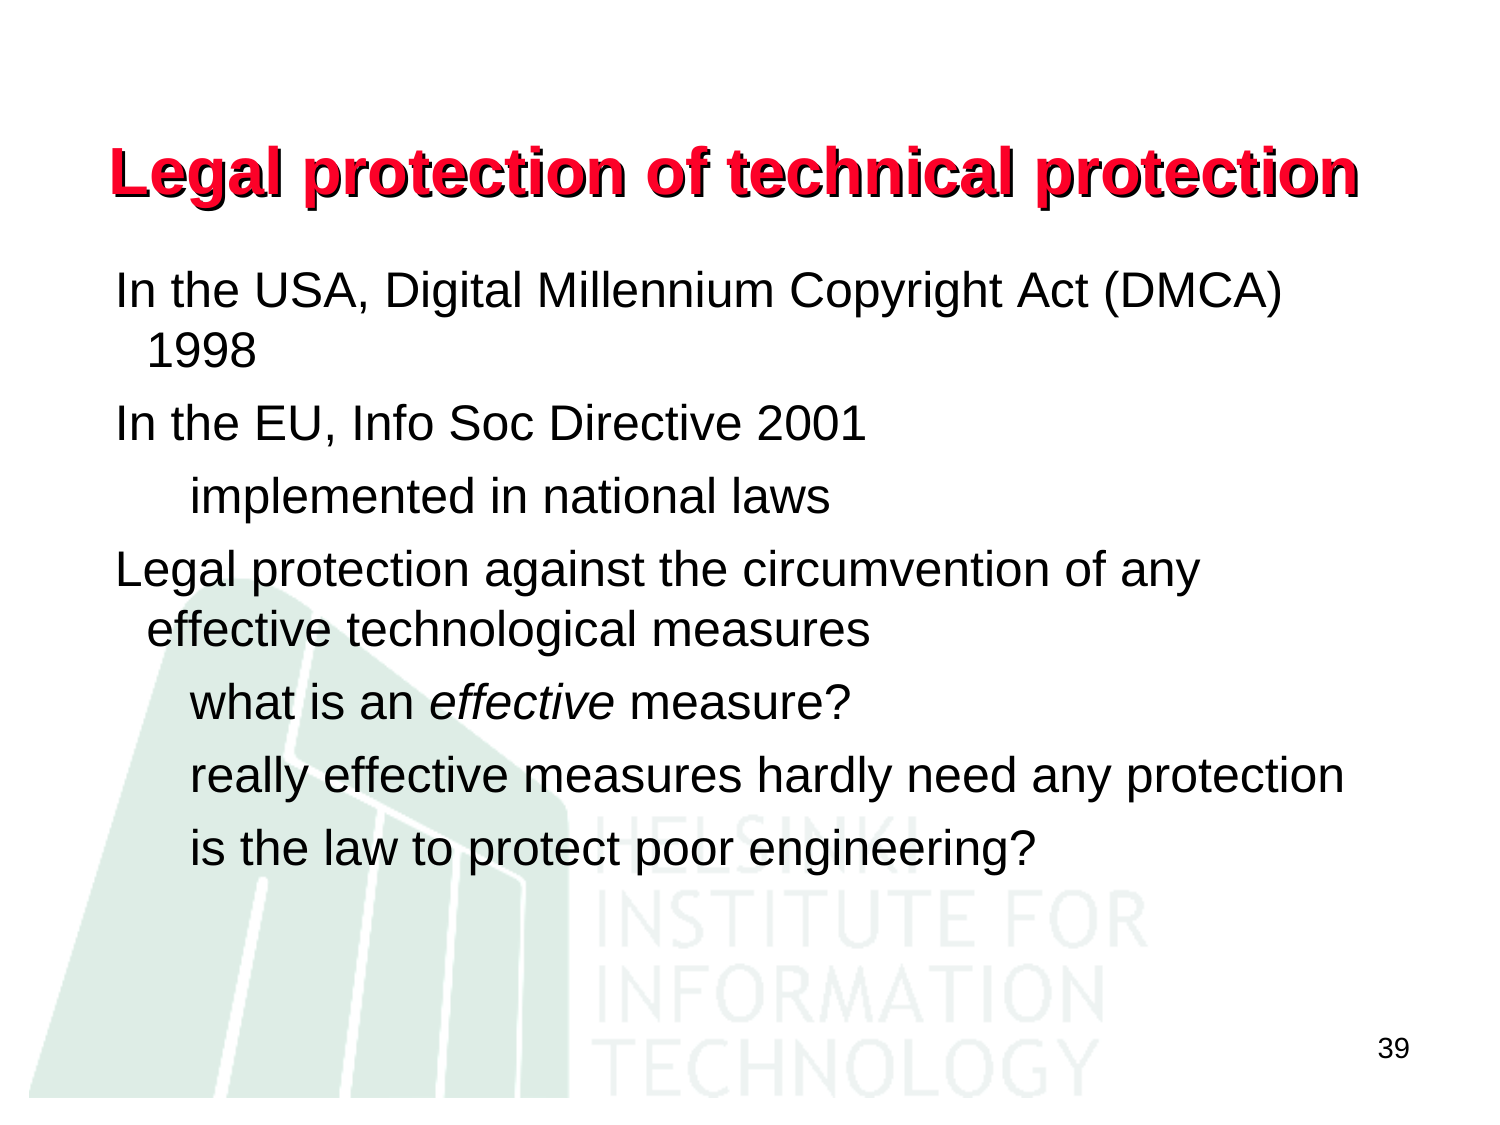

# Legal protection of technical protection
In the USA, Digital Millennium Copyright Act (DMCA) 1998
In the EU, Info Soc Directive 2001
implemented in national laws
Legal protection against the circumvention of any effective technological measures
what is an effective measure?
really effective measures hardly need any protection
is the law to protect poor engineering?
39